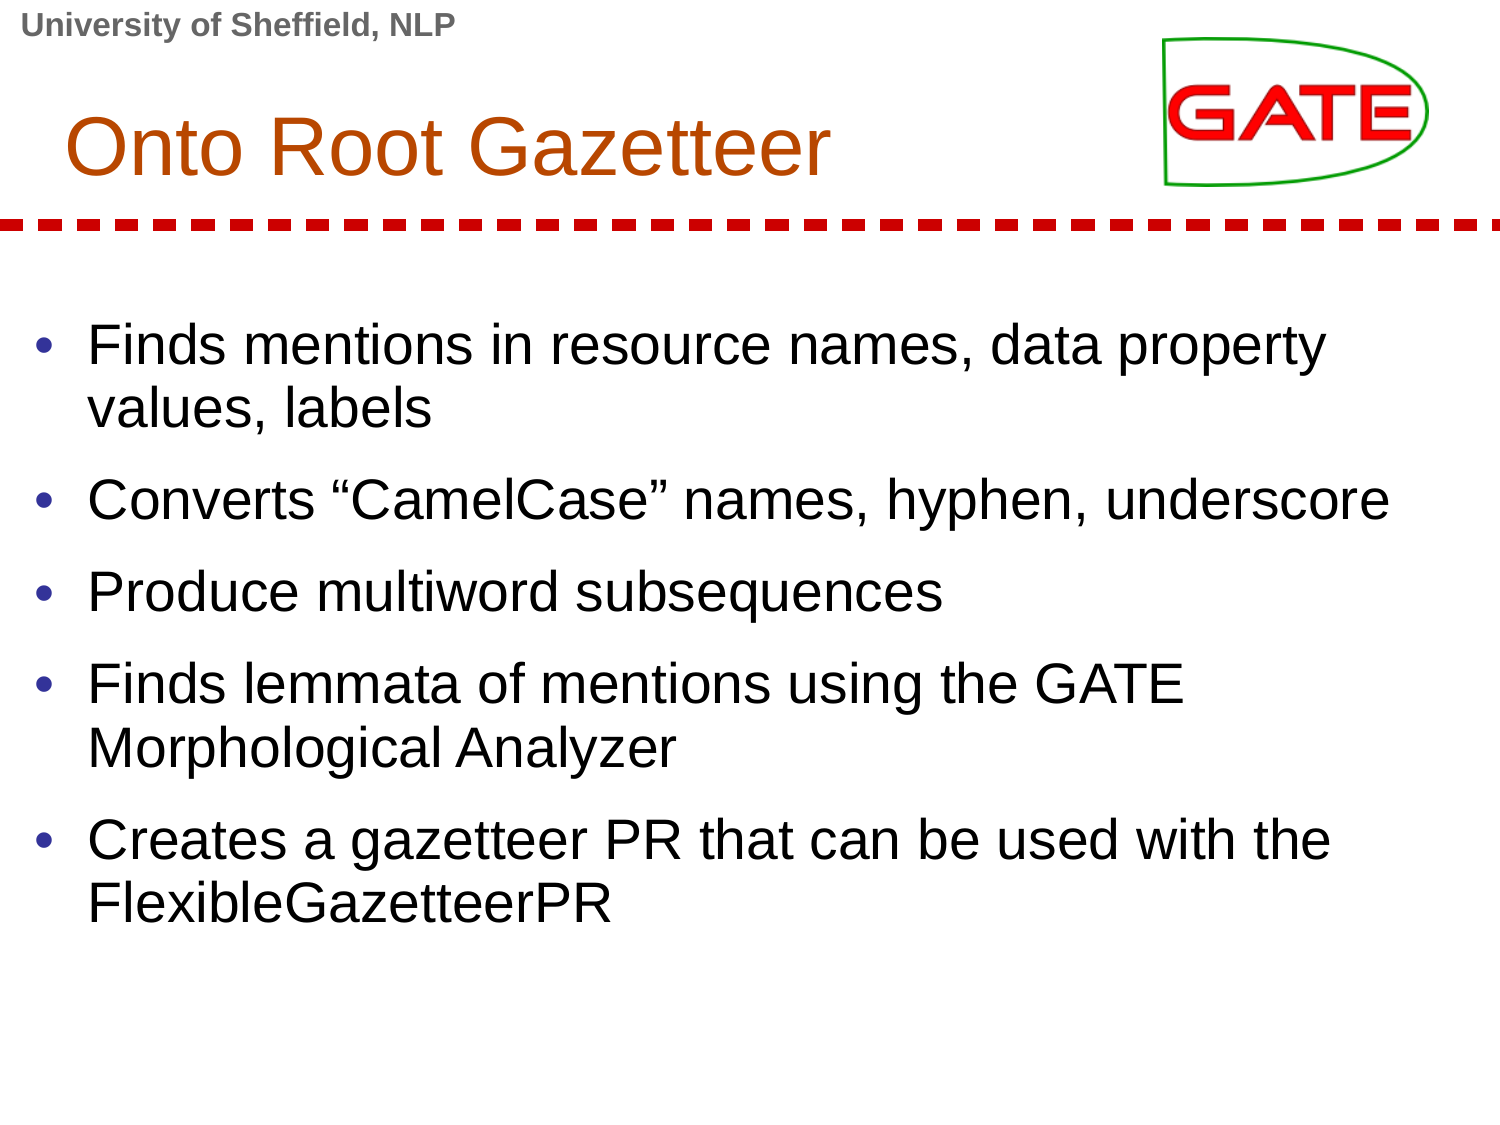

# Onto Root Gazetteer
Finds mentions in resource names, data property values, labels
Converts “CamelCase” names, hyphen, underscore
Produce multiword subsequences
Finds lemmata of mentions using the GATE Morphological Analyzer
Creates a gazetteer PR that can be used with the FlexibleGazetteerPR